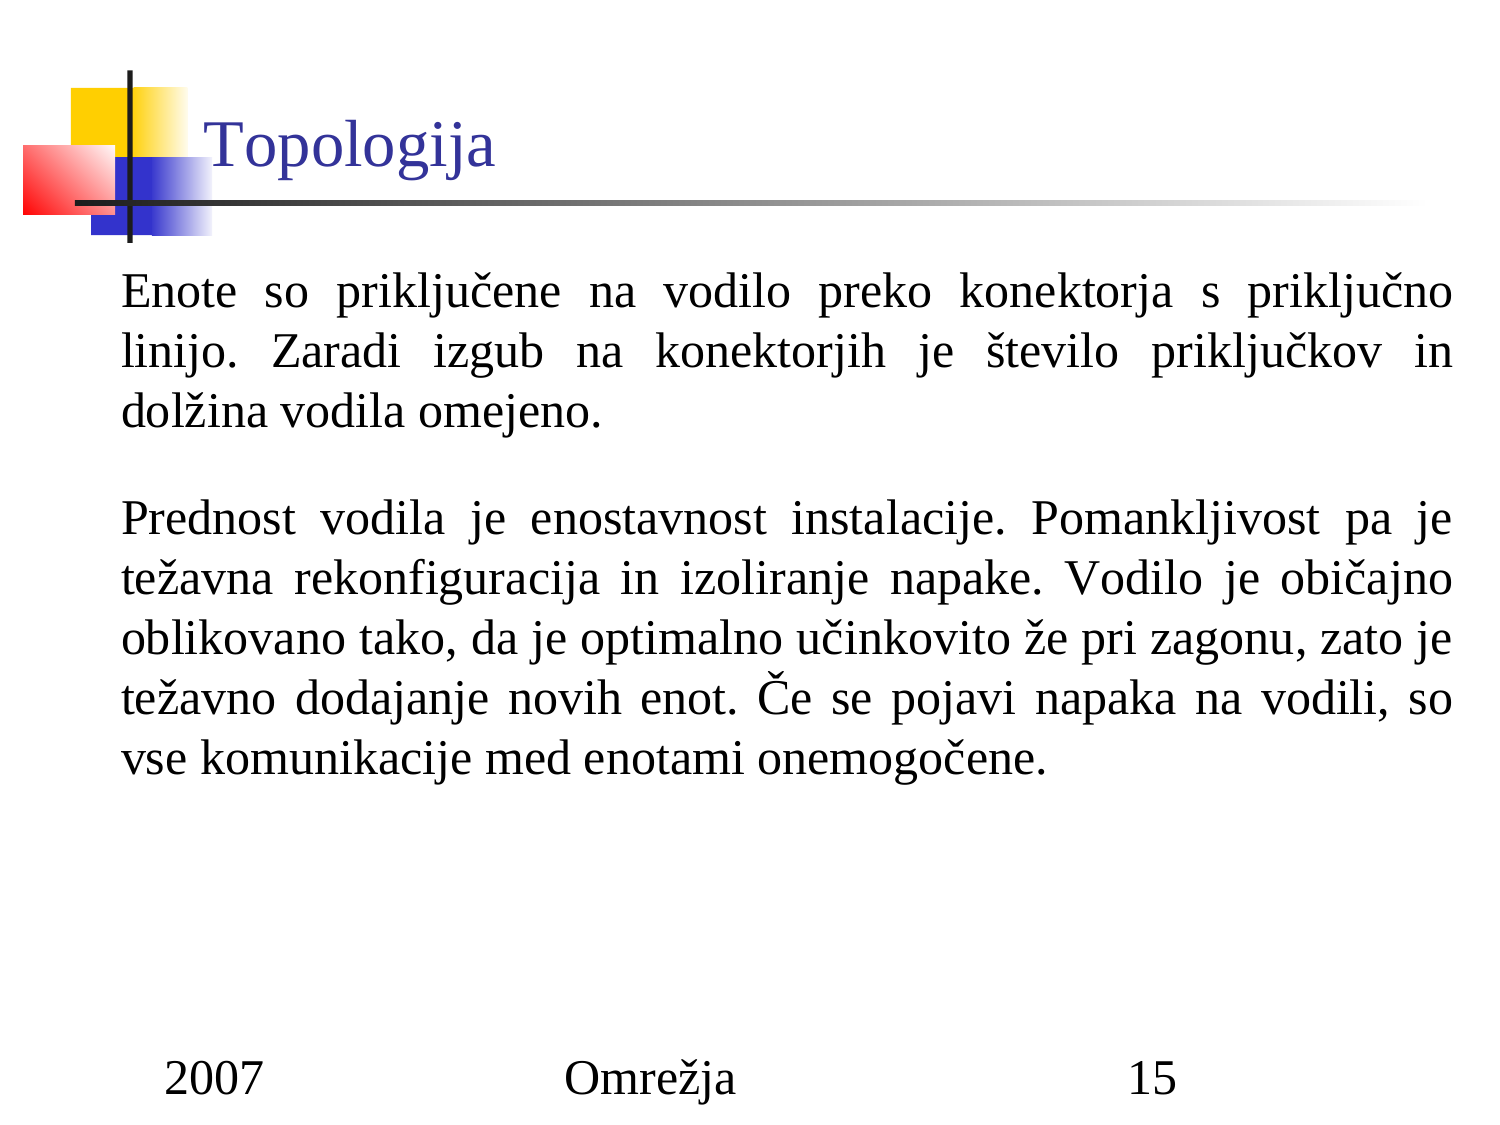

# Topologija
	Enote so priključene na vodilo preko konektorja s priključno linijo. Zaradi izgub na konektorjih je število priključkov in dolžina vodila omejeno.
	Prednost vodila je enostavnost instalacije. Pomankljivost pa je težavna rekonfiguracija in izoliranje napake. Vodilo je običajno oblikovano tako, da je optimalno učinkovito že pri zagonu, zato je težavno dodajanje novih enot. Če se pojavi napaka na vodili, so vse komunikacije med enotami onemogočene.
2007
Omrežja
15